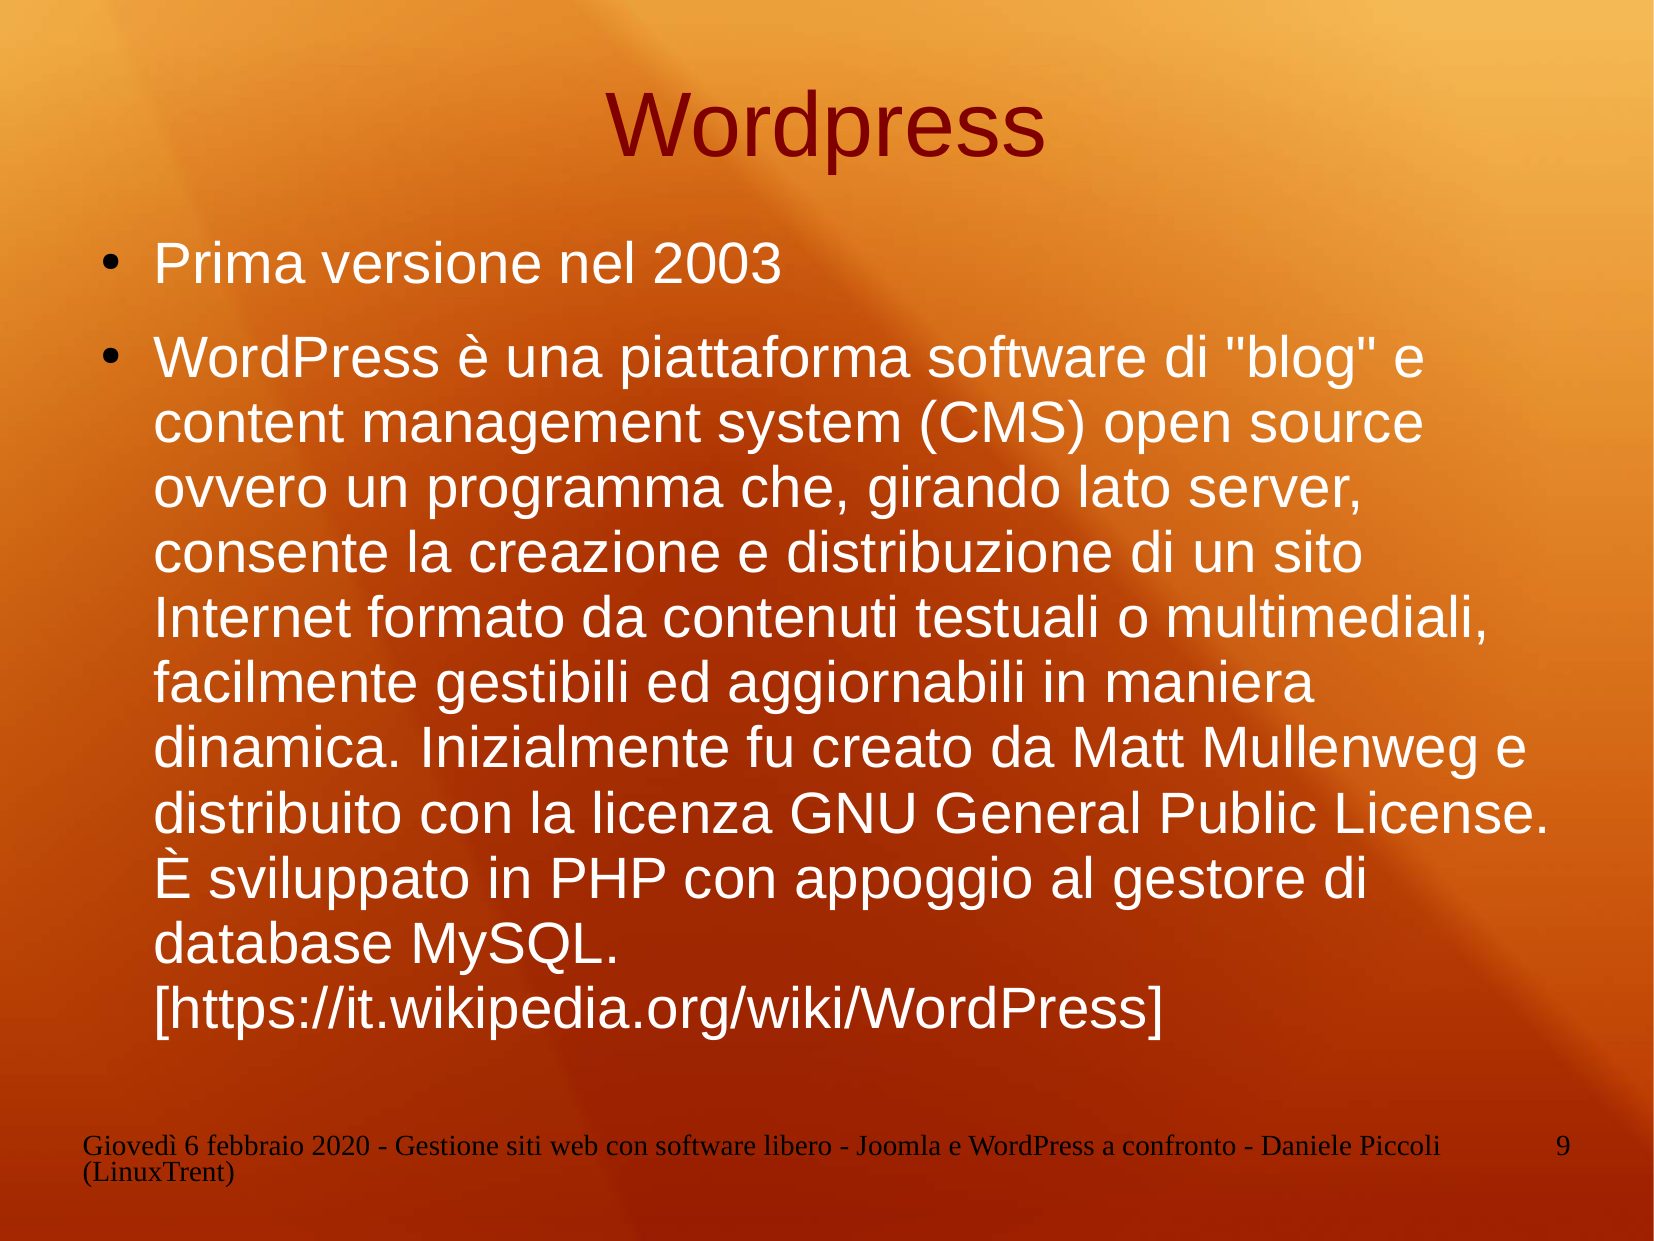

# Wordpress
Prima versione nel 2003
WordPress è una piattaforma software di "blog" e content management system (CMS) open source ovvero un programma che, girando lato server, consente la creazione e distribuzione di un sito Internet formato da contenuti testuali o multimediali, facilmente gestibili ed aggiornabili in maniera dinamica. Inizialmente fu creato da Matt Mullenweg e distribuito con la licenza GNU General Public License. È sviluppato in PHP con appoggio al gestore di database MySQL. [https://it.wikipedia.org/wiki/WordPress]
Giovedì 6 febbraio 2020 - Gestione siti web con software libero - Joomla e WordPress a confronto - Daniele Piccoli (LinuxTrent)
9